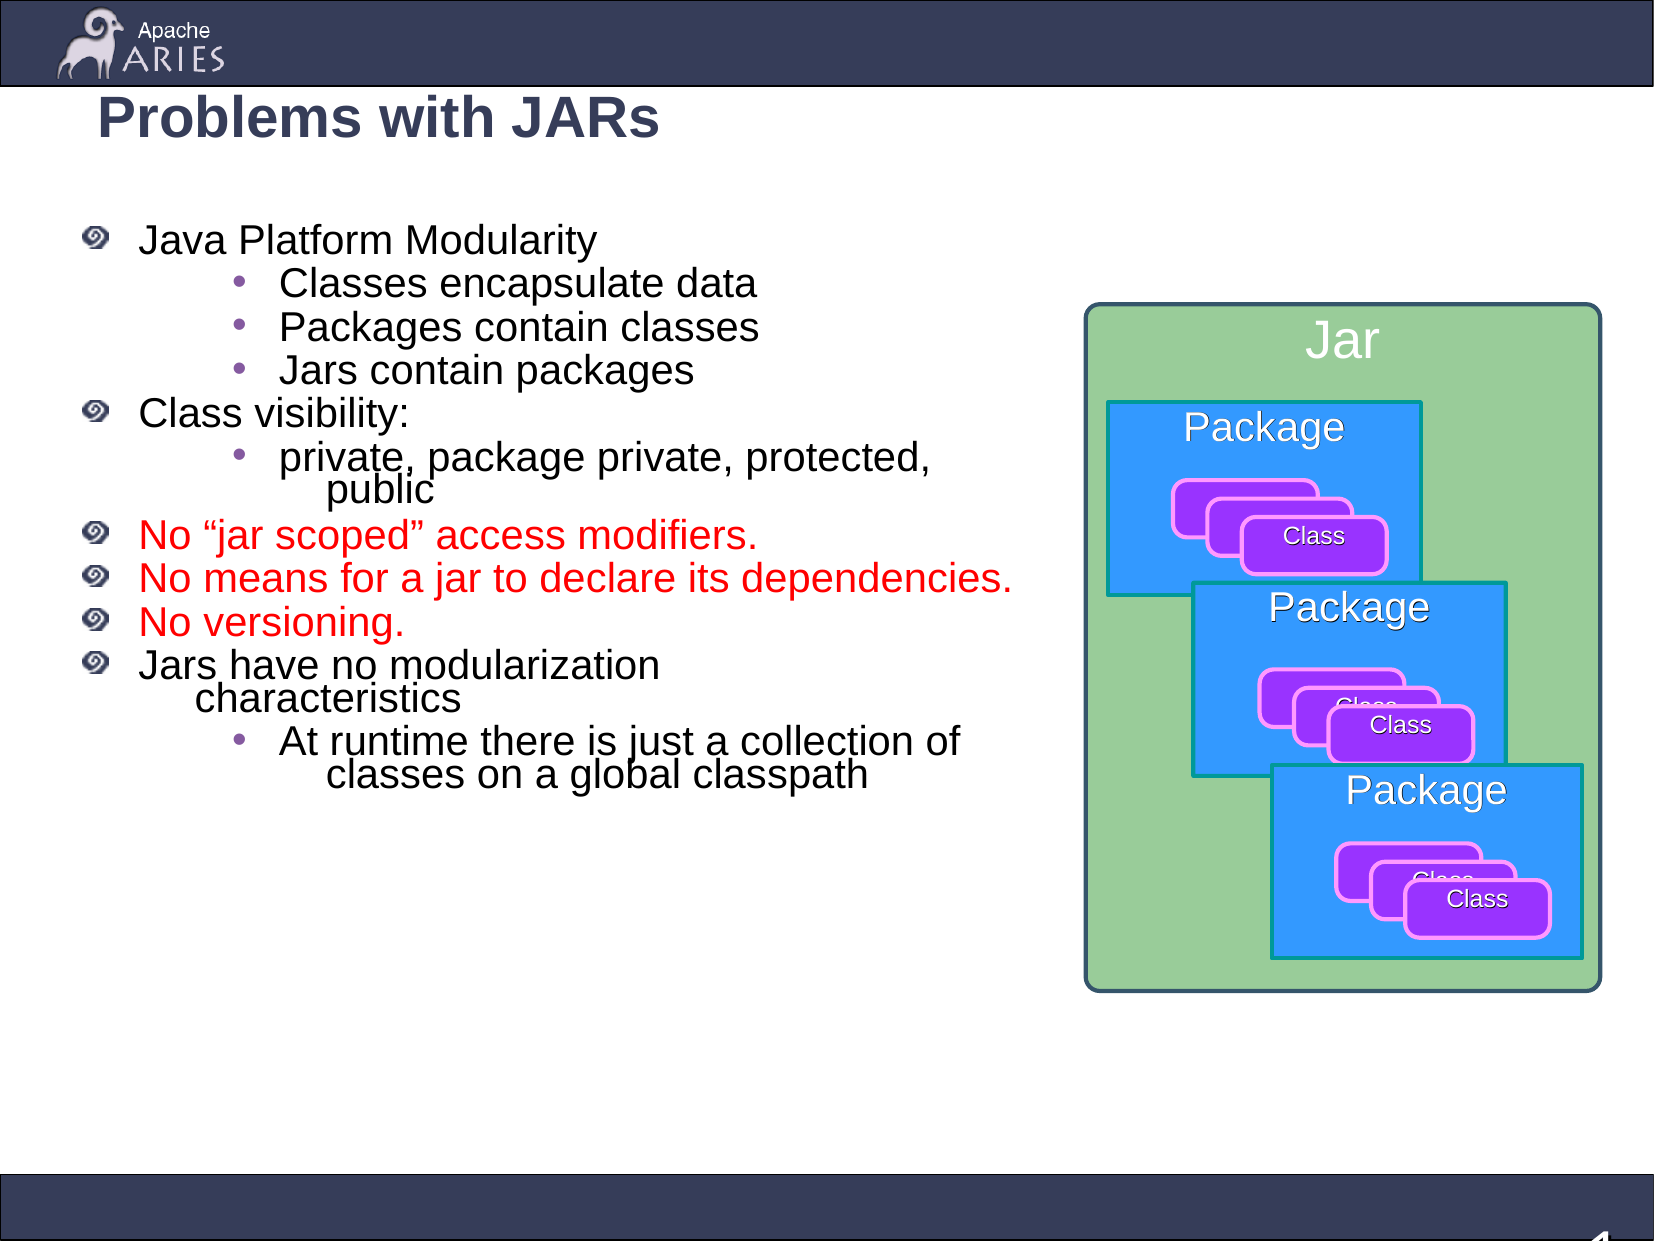

Problems with JARs
# Java Platform Modularity
Classes encapsulate data
Packages contain classes
Jars contain packages
Class visibility:
private, package private, protected,
public
No “jar scoped” access modifiers.
No means for a jar to declare its dependencies.
No versioning.
Jars have no modularization
characteristics
At runtime there is just a collection of classes on a global classpath
Jar
Package
Class
Package
Class
Class
Package
Class
Class
March12, 2010
QCon London 2010 Ian Robinson
12